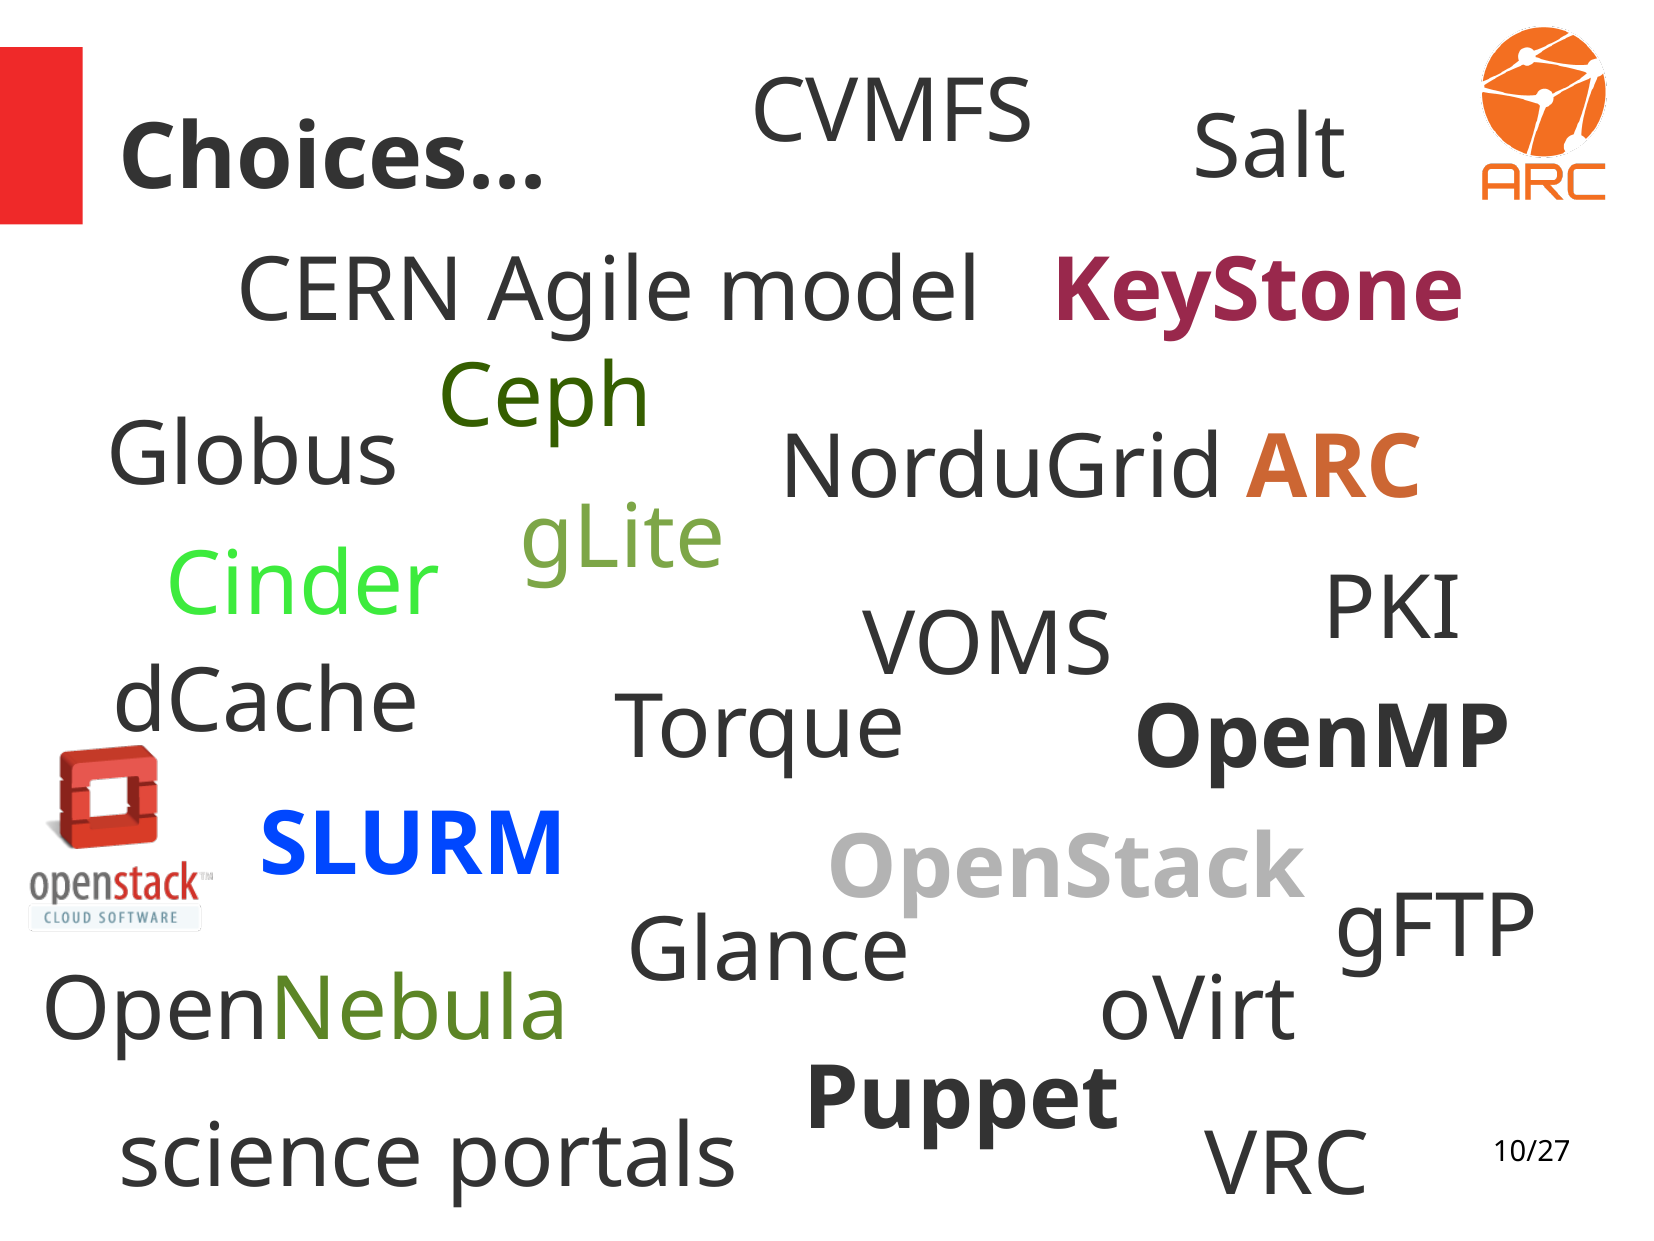

CVMFS
# Choices...
Salt
CERN Agile model
KeyStone
Ceph
Globus
NorduGrid ARC
gLite
Cinder
PKI
VOMS
dCache
Torque
OpenMP
SLURM
OpenStack
gFTP
Glance
OpenNebula
oVirt
Puppet
science portals
VRC
10